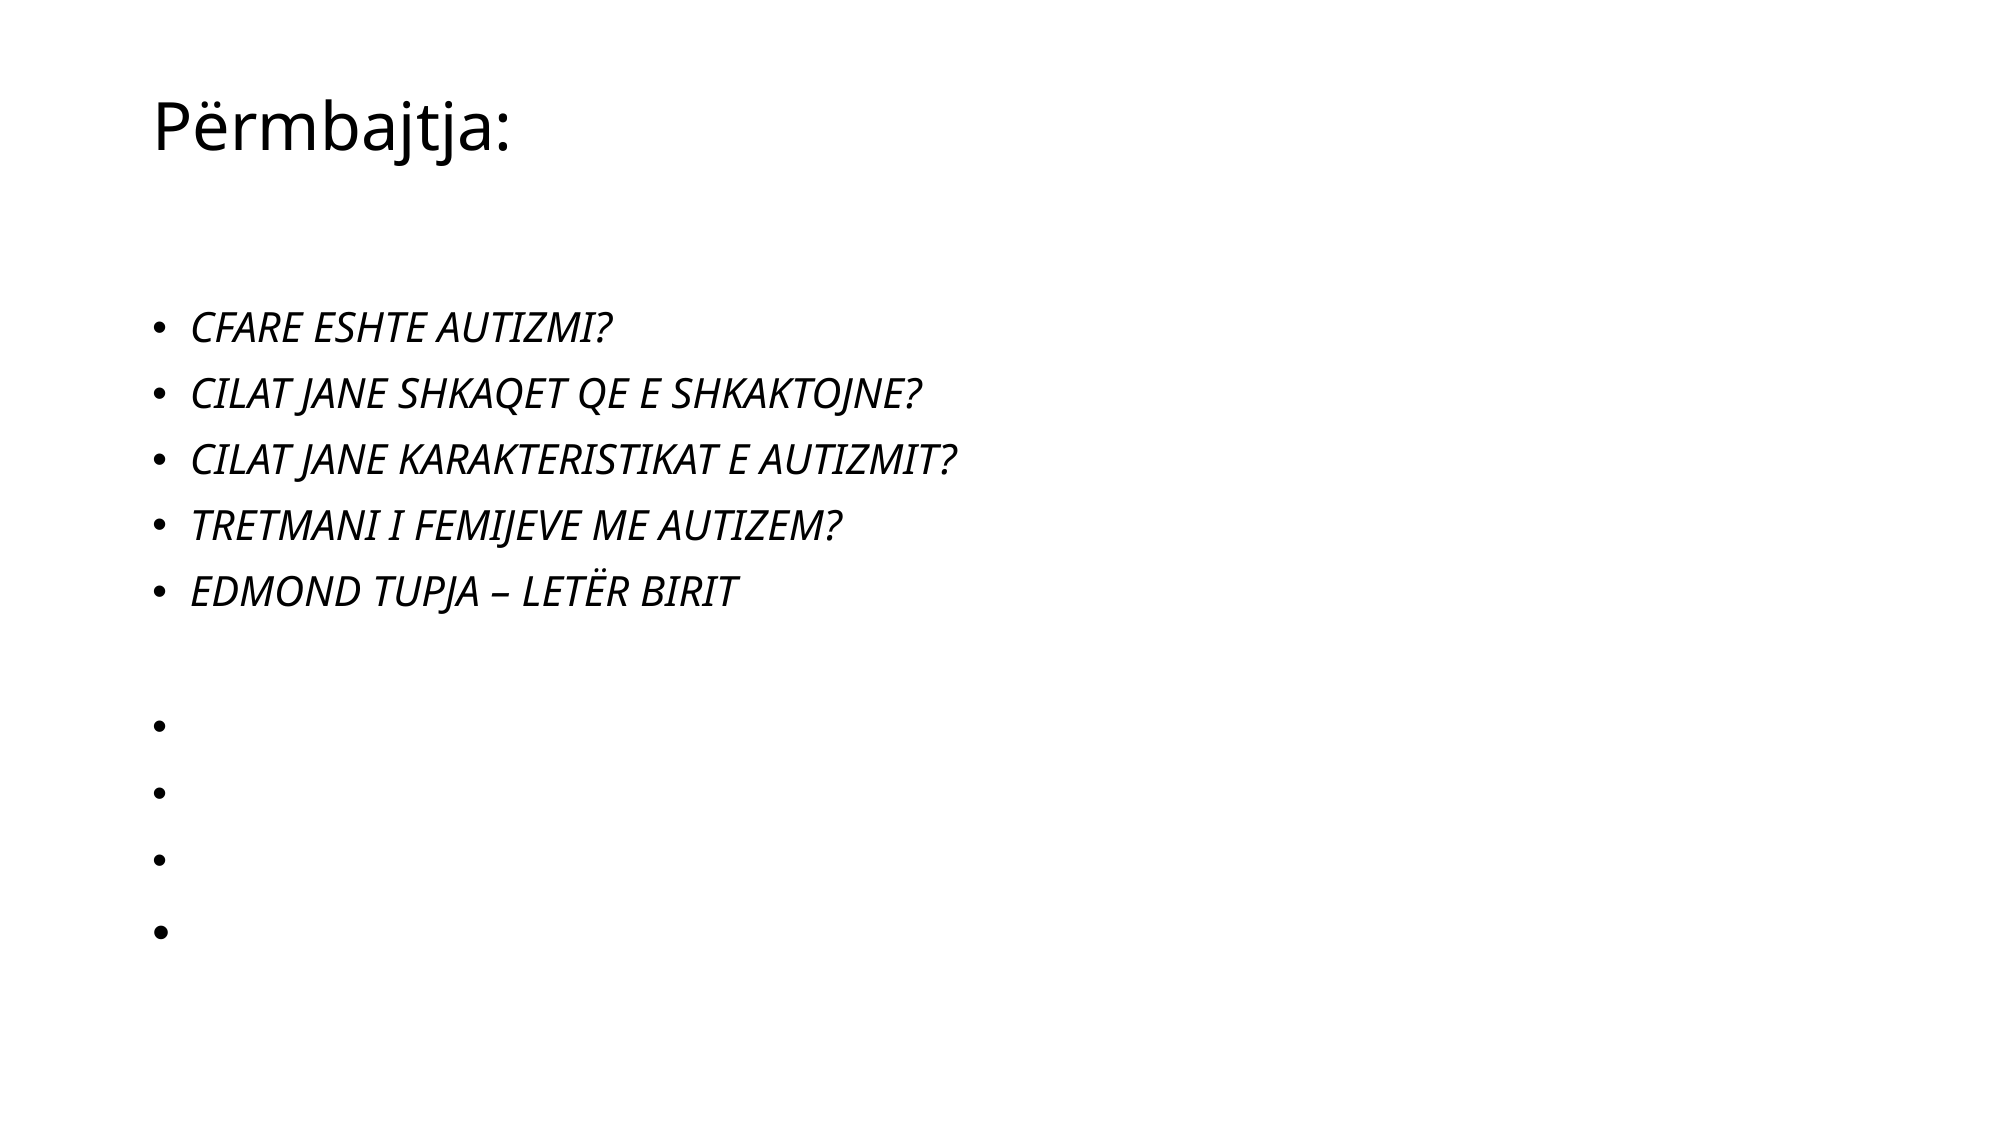

# Përmbajtja:
CFARE ESHTE AUTIZMI?
CILAT JANE SHKAQET QE E SHKAKTOJNE?
CILAT JANE KARAKTERISTIKAT E AUTIZMIT?
TRETMANI I FEMIJEVE ME AUTIZEM?
EDMOND TUPJA – LETËR BIRIT